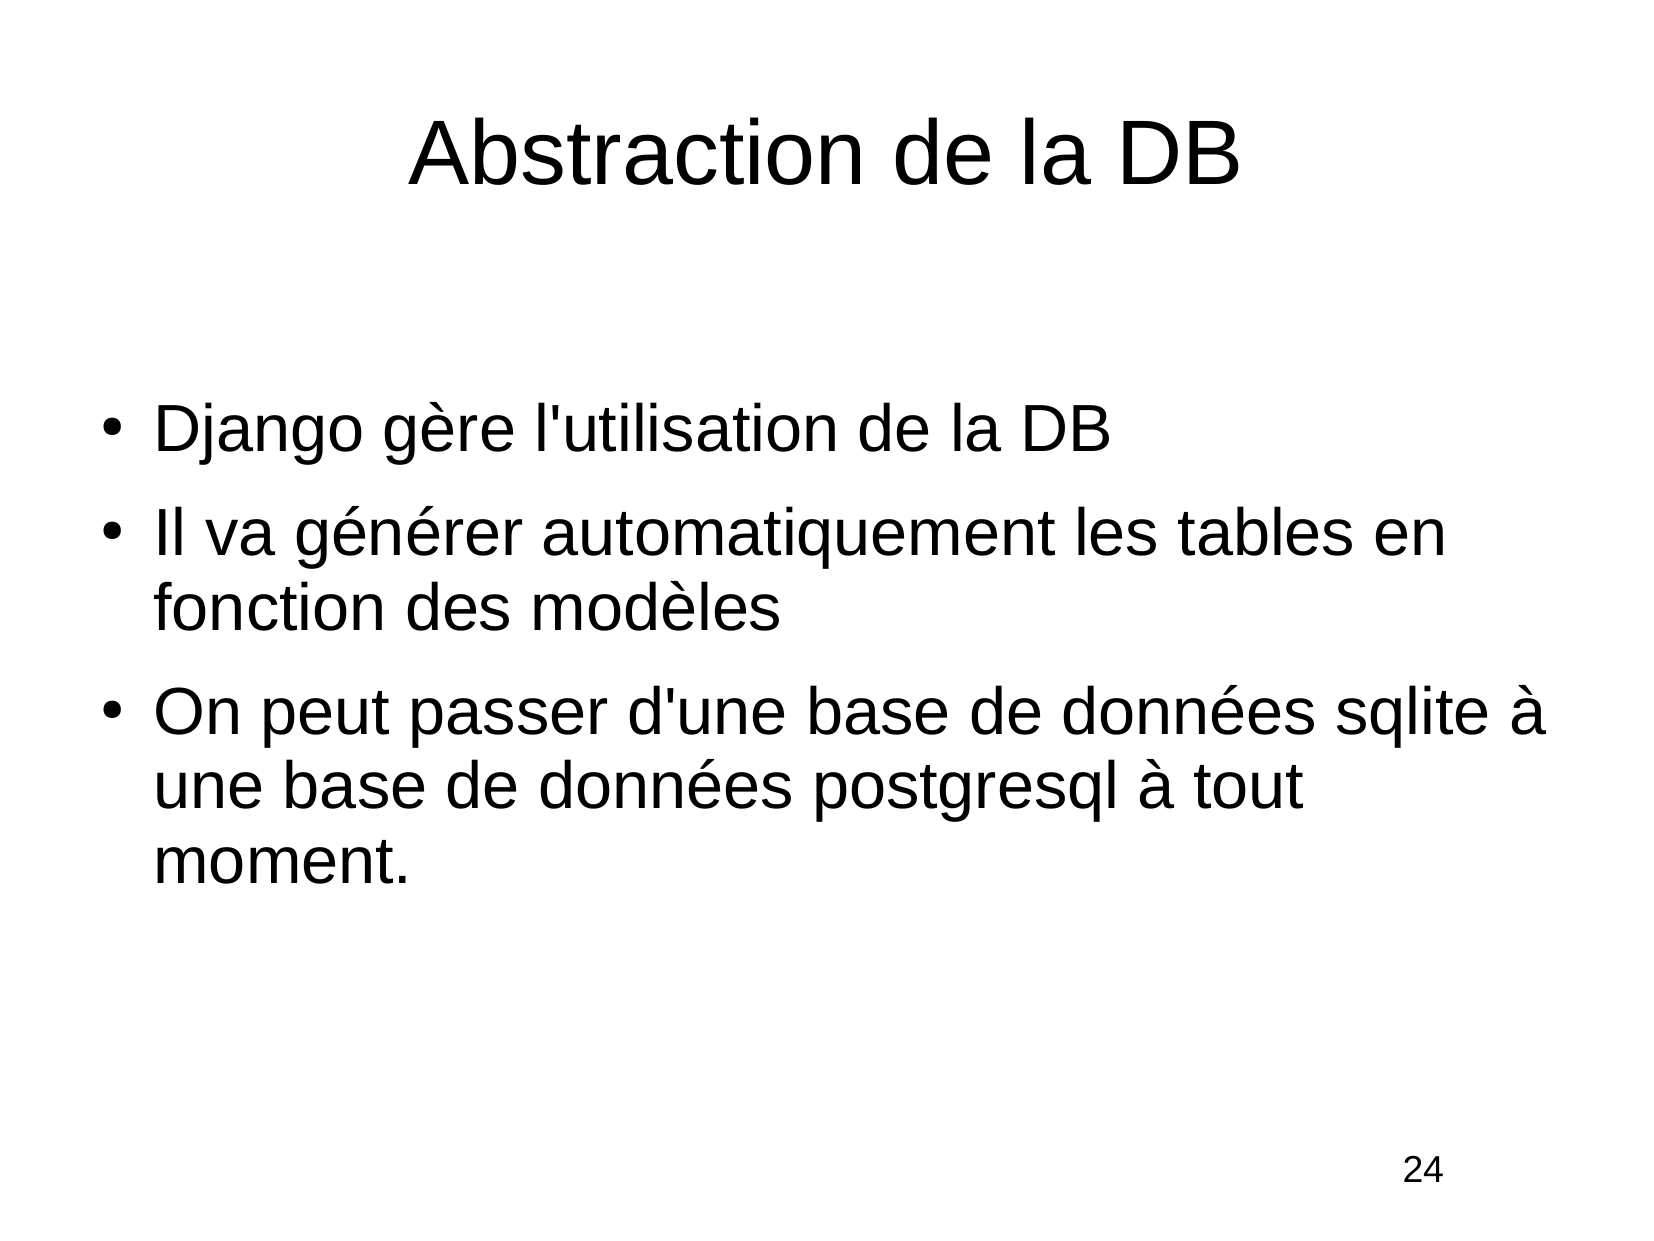

# Abstraction de la DB
Django gère l'utilisation de la DB
Il va générer automatiquement les tables en fonction des modèles
On peut passer d'une base de données sqlite à une base de données postgresql à tout moment.